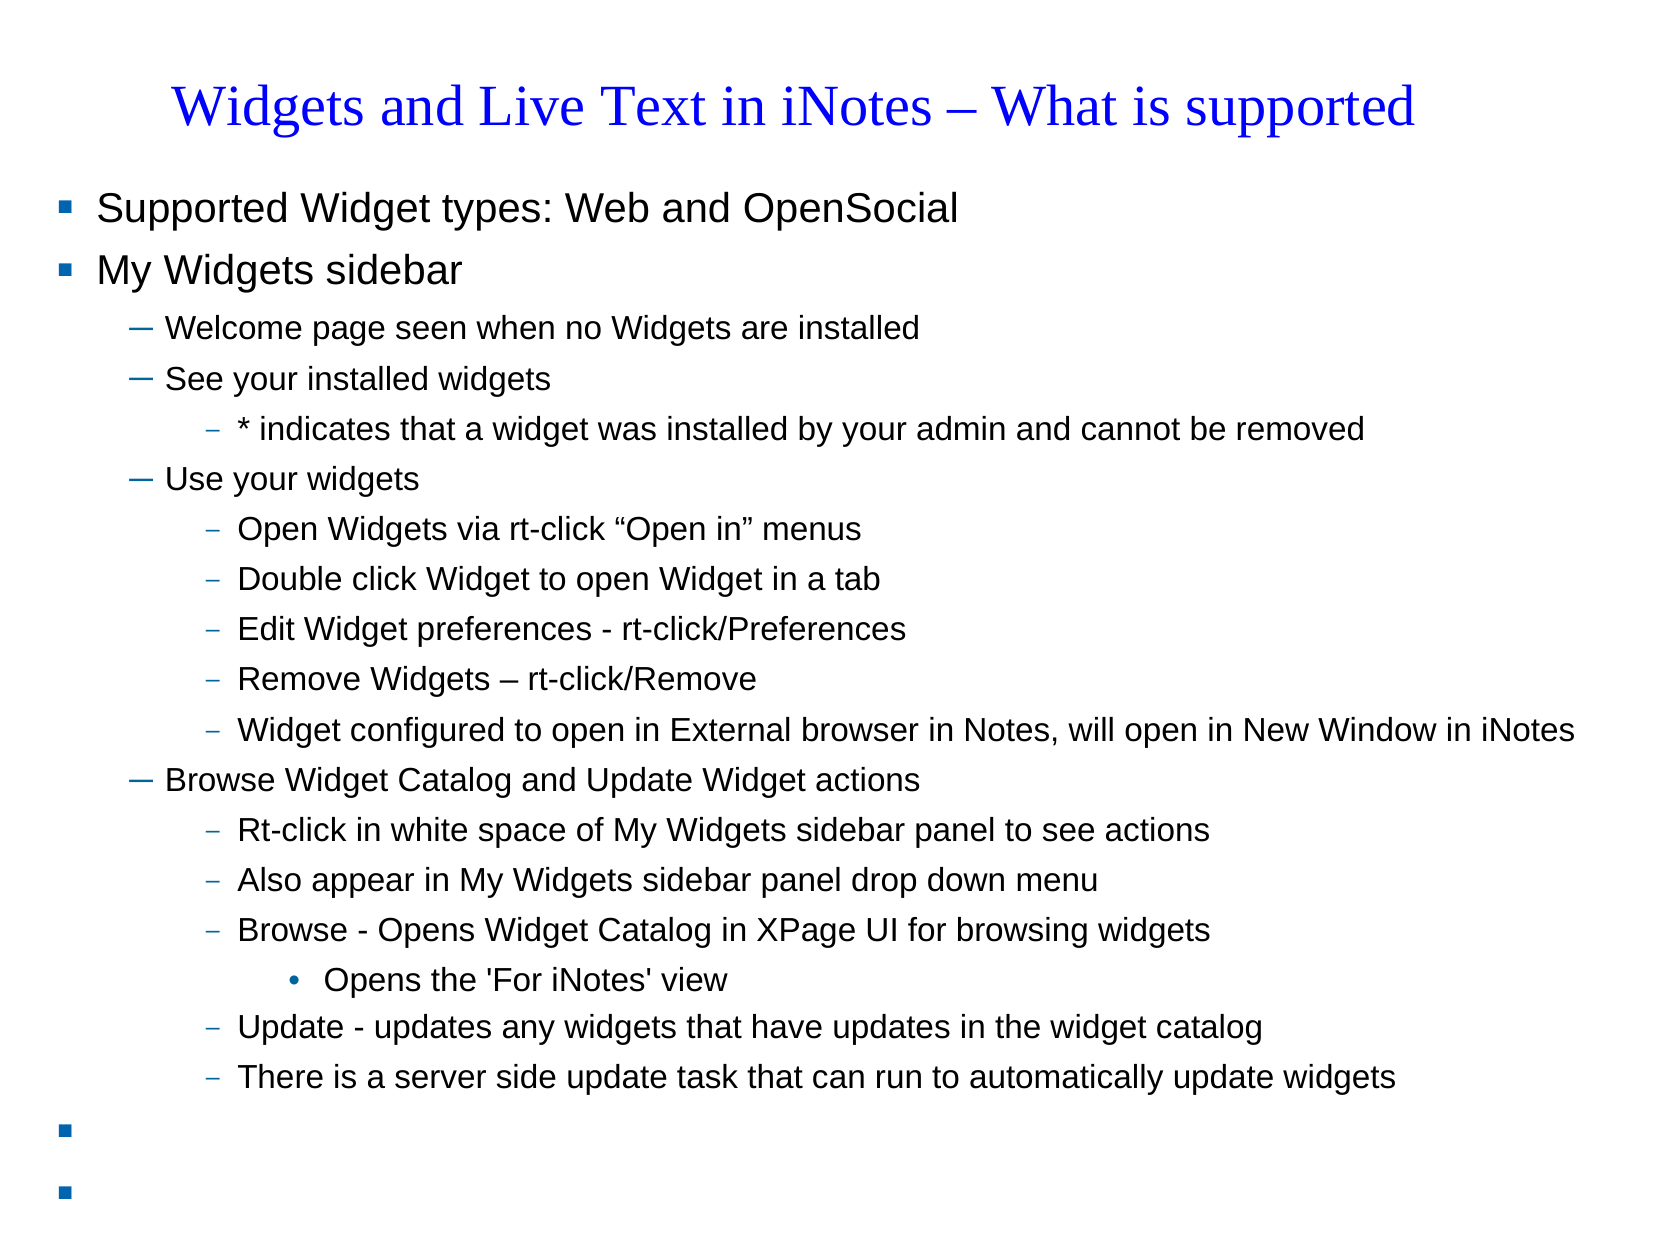

Widgets and Live Text in iNotes – What is supported
# Supported Widget types: Web and OpenSocial
My Widgets sidebar
Welcome page seen when no Widgets are installed
See your installed widgets
* indicates that a widget was installed by your admin and cannot be removed
Use your widgets
Open Widgets via rt-click “Open in” menus
Double click Widget to open Widget in a tab
Edit Widget preferences - rt-click/Preferences
Remove Widgets – rt-click/Remove
Widget configured to open in External browser in Notes, will open in New Window in iNotes
Browse Widget Catalog and Update Widget actions
Rt-click in white space of My Widgets sidebar panel to see actions
Also appear in My Widgets sidebar panel drop down menu
Browse - Opens Widget Catalog in XPage UI for browsing widgets
Opens the 'For iNotes' view
Update - updates any widgets that have updates in the widget catalog
There is a server side update task that can run to automatically update widgets
13